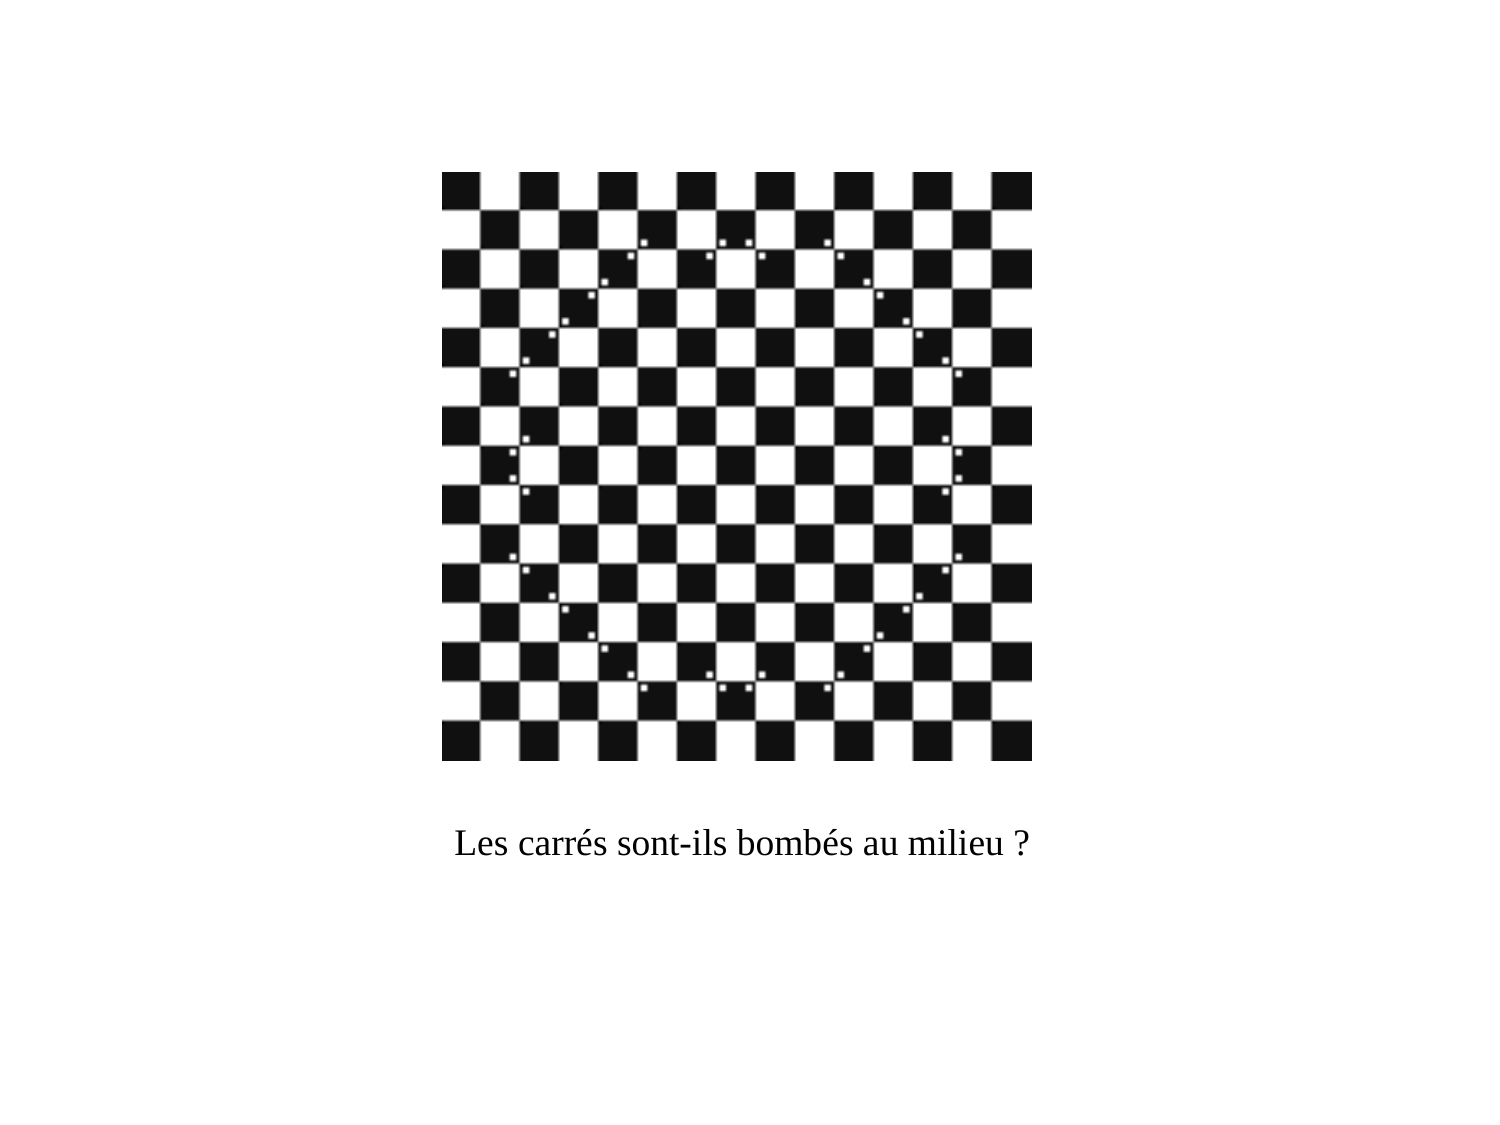

Les carrés sont-ils bombés au milieu ?